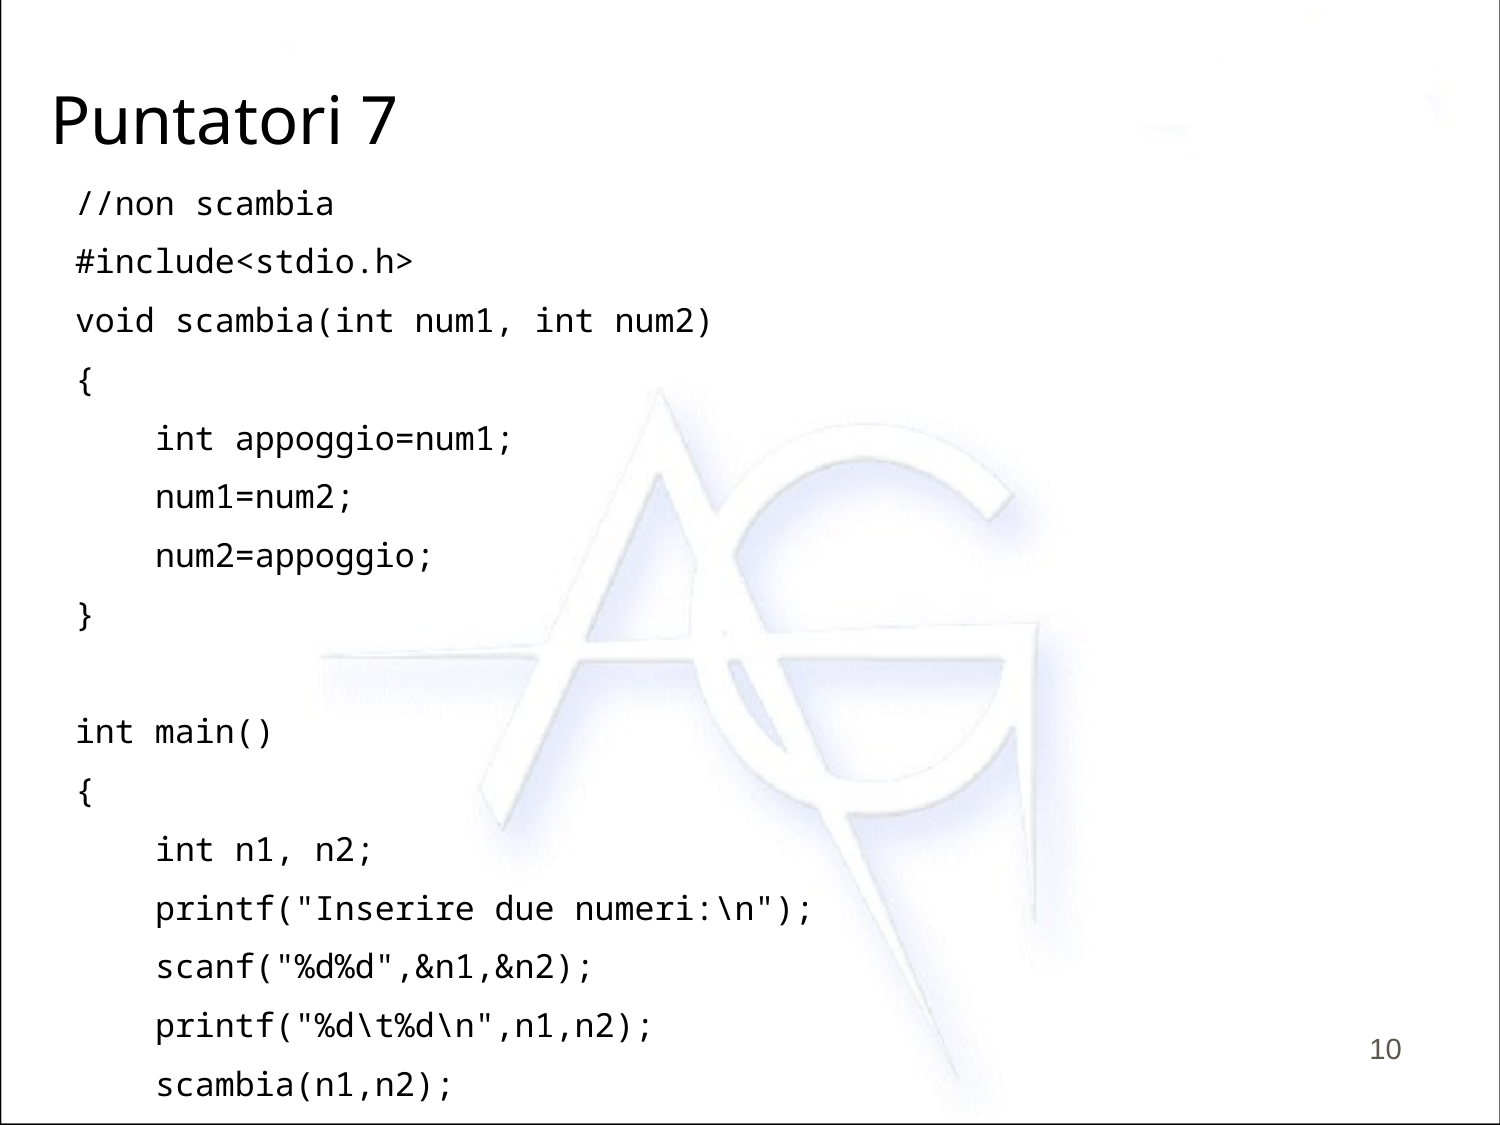

# Puntatori 7
//non scambia
#include<stdio.h>
void scambia(int num1, int num2)
{
 int appoggio=num1;
 num1=num2;
 num2=appoggio;
}
int main()
{
 int n1, n2;
 printf("Inserire due numeri:\n");
 scanf("%d%d",&n1,&n2);
 printf("%d\t%d\n",n1,n2);
 scambia(n1,n2);
 printf("%d\t%d\n",n1,n2);
}
10